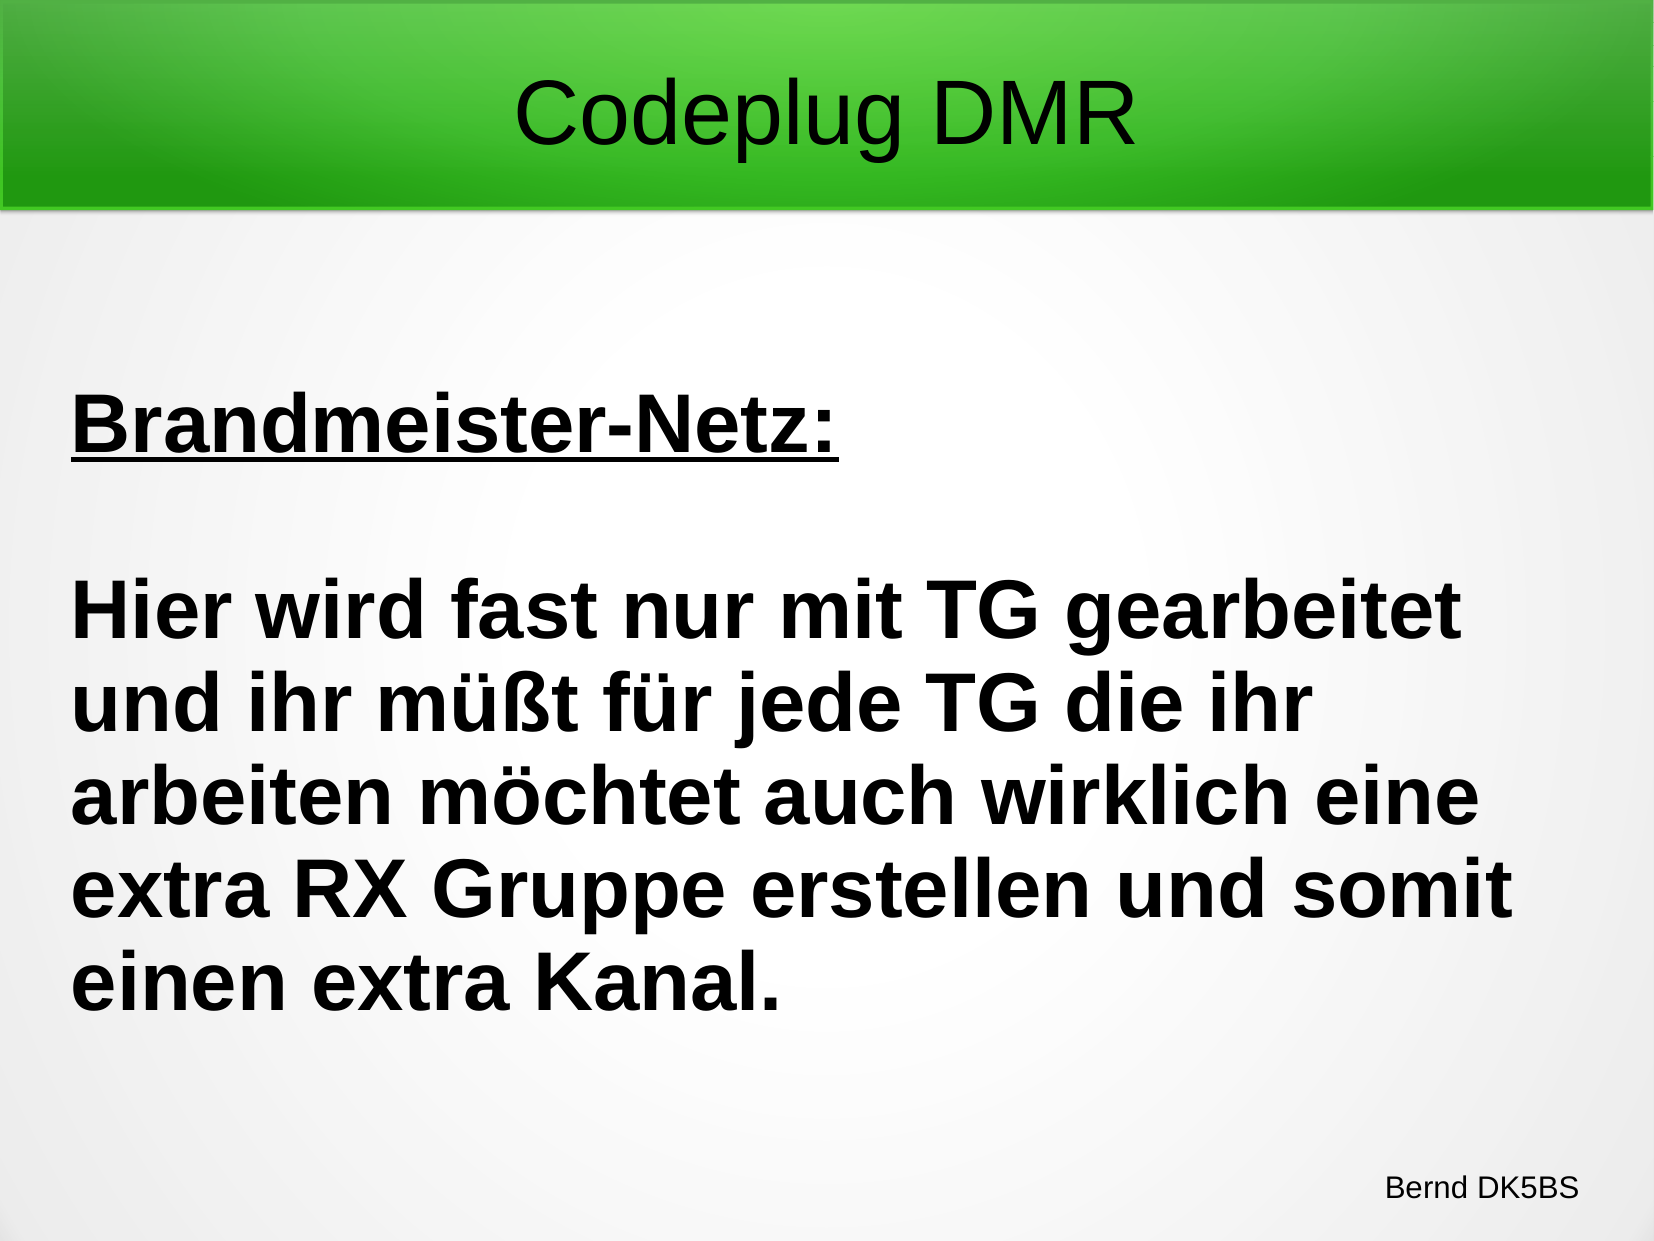

# Codeplug DMR
Brandmeister-Netz:
Hier wird fast nur mit TG gearbeitet und ihr müßt für jede TG die ihr arbeiten möchtet auch wirklich eine extra RX Gruppe erstellen und somit einen extra Kanal.
Bernd DK5BS